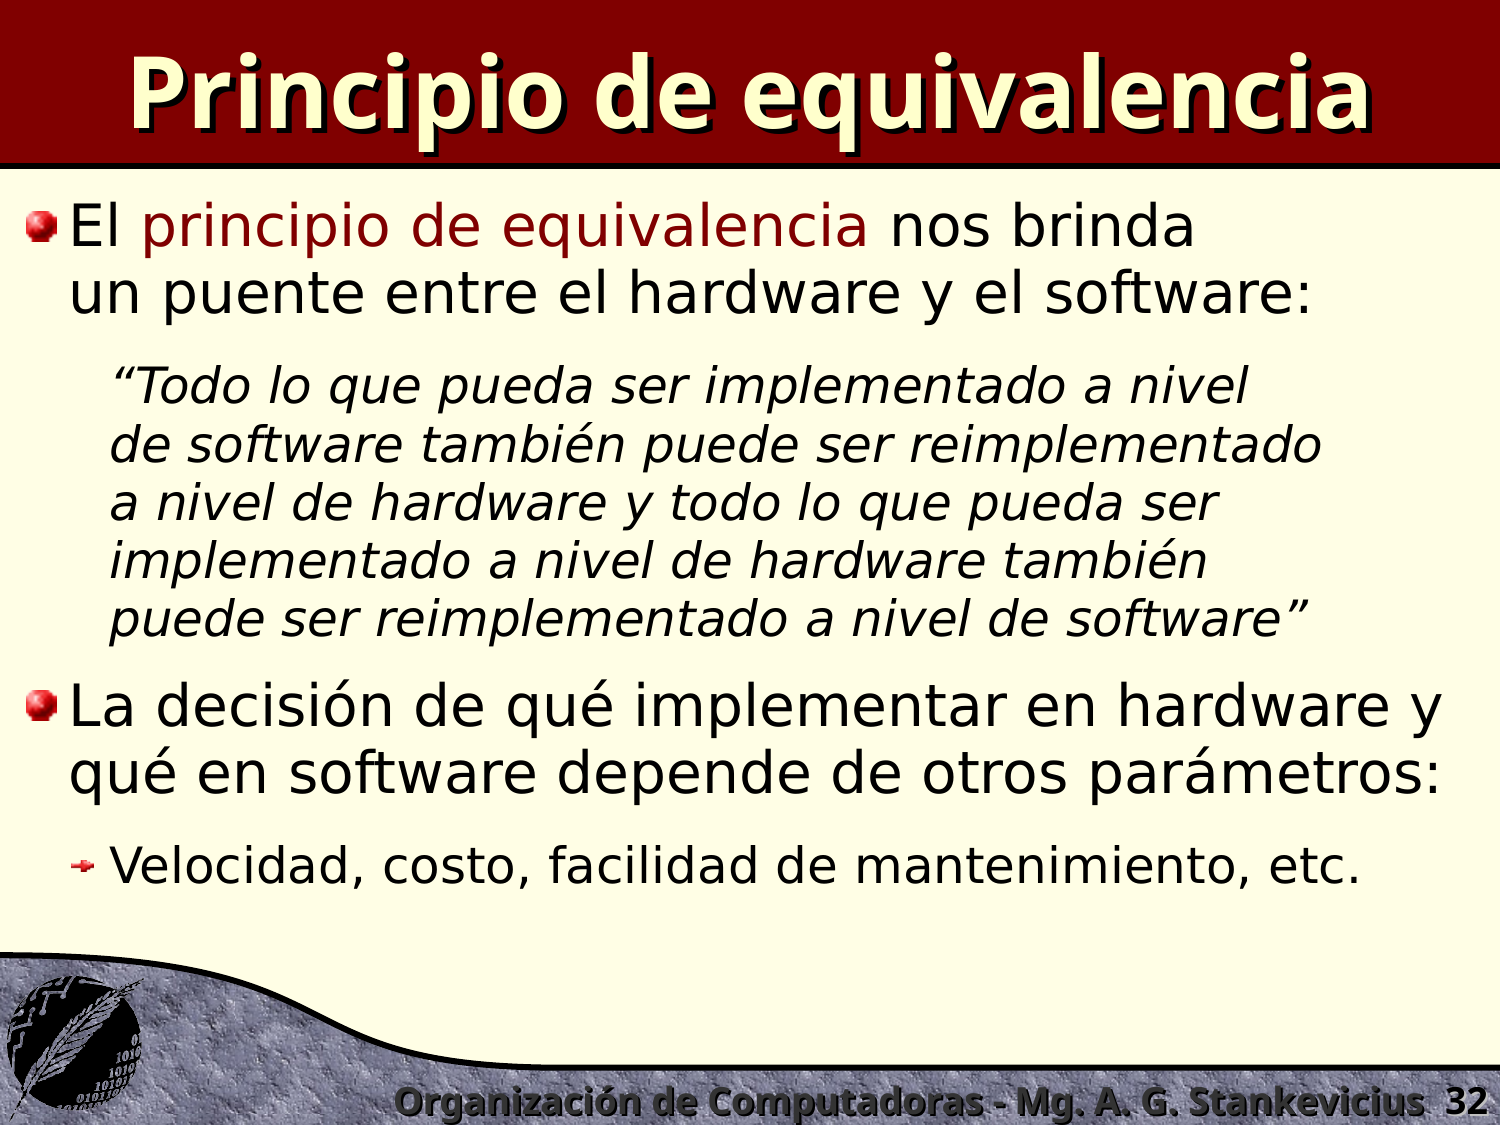

# Principio de equivalencia
El principio de equivalencia nos brinda
un puente entre el hardware y el software:
“Todo lo que pueda ser implementado a nivel
de software también puede ser reimplementado
a nivel de hardware y todo lo que pueda ser implementado a nivel de hardware también
puede ser reimplementado a nivel de software”
La decisión de qué implementar en hardware y qué en software depende de otros parámetros:
Velocidad, costo, facilidad de mantenimiento, etc.
32